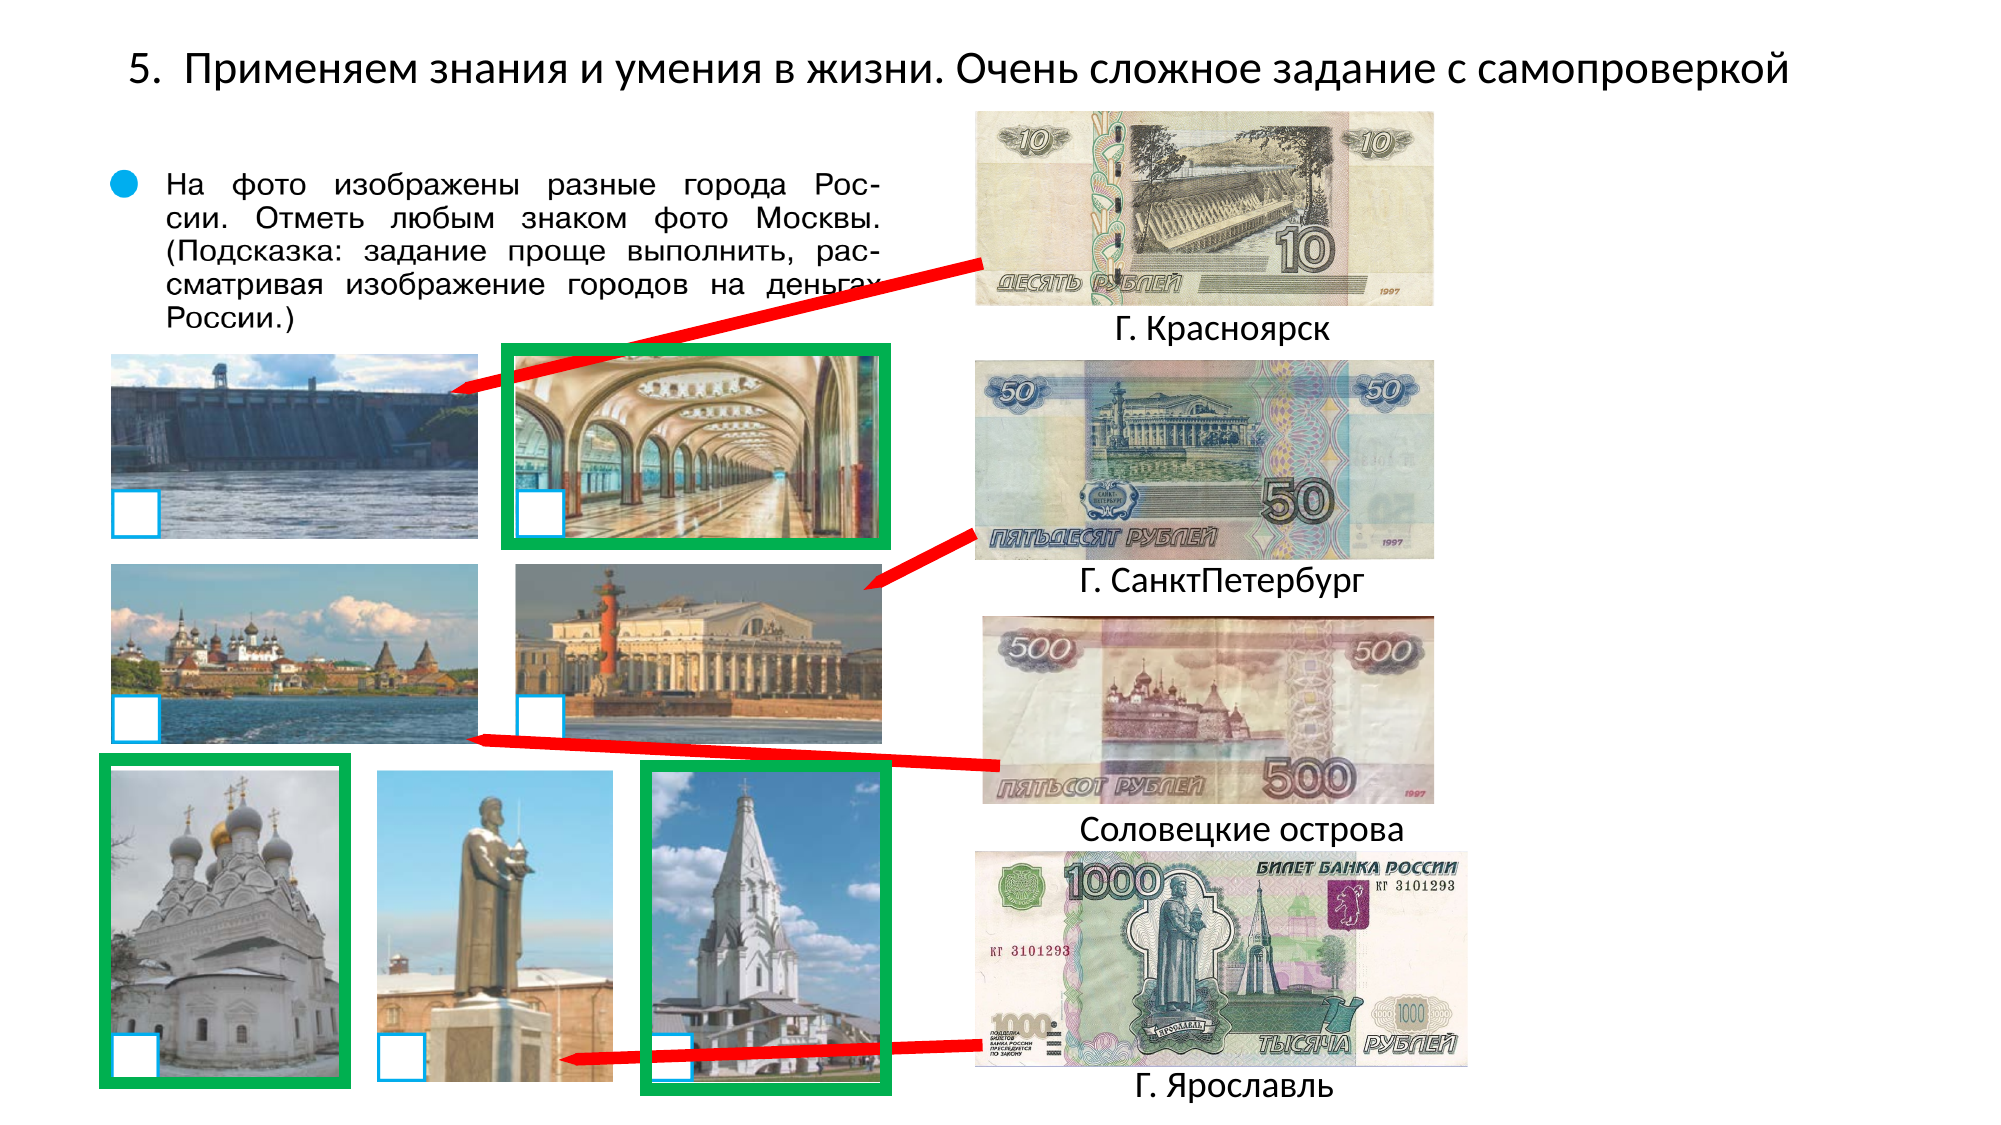

# 5. Применяем знания и умения в жизни. Очень сложное задание с самопроверкой
Г. Красноярск
Г. СанктПетербург
Соловецкие острова
Г. Ярославль